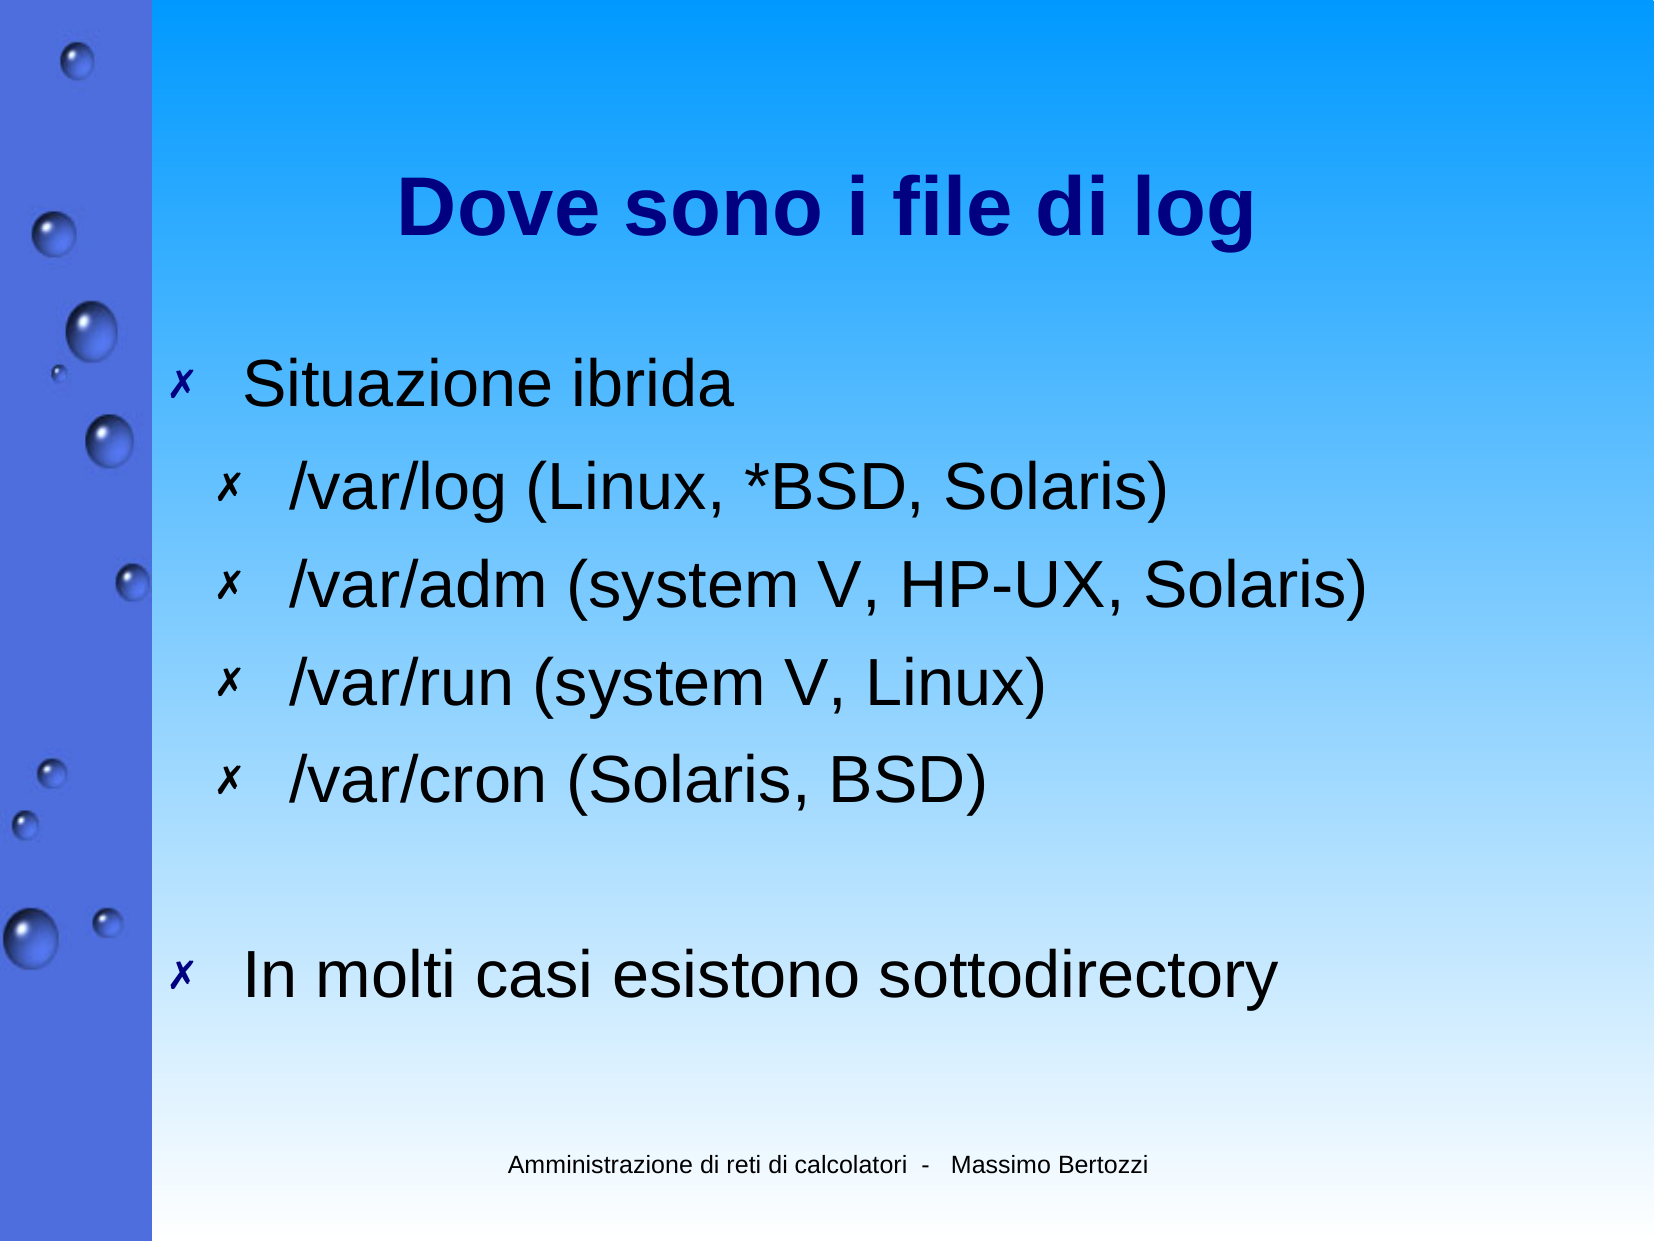

# Dove sono i file di log
Situazione ibrida
/var/log (Linux, *BSD, Solaris)
/var/adm (system V, HP-UX, Solaris)
/var/run (system V, Linux)
/var/cron (Solaris, BSD)
In molti casi esistono sottodirectory